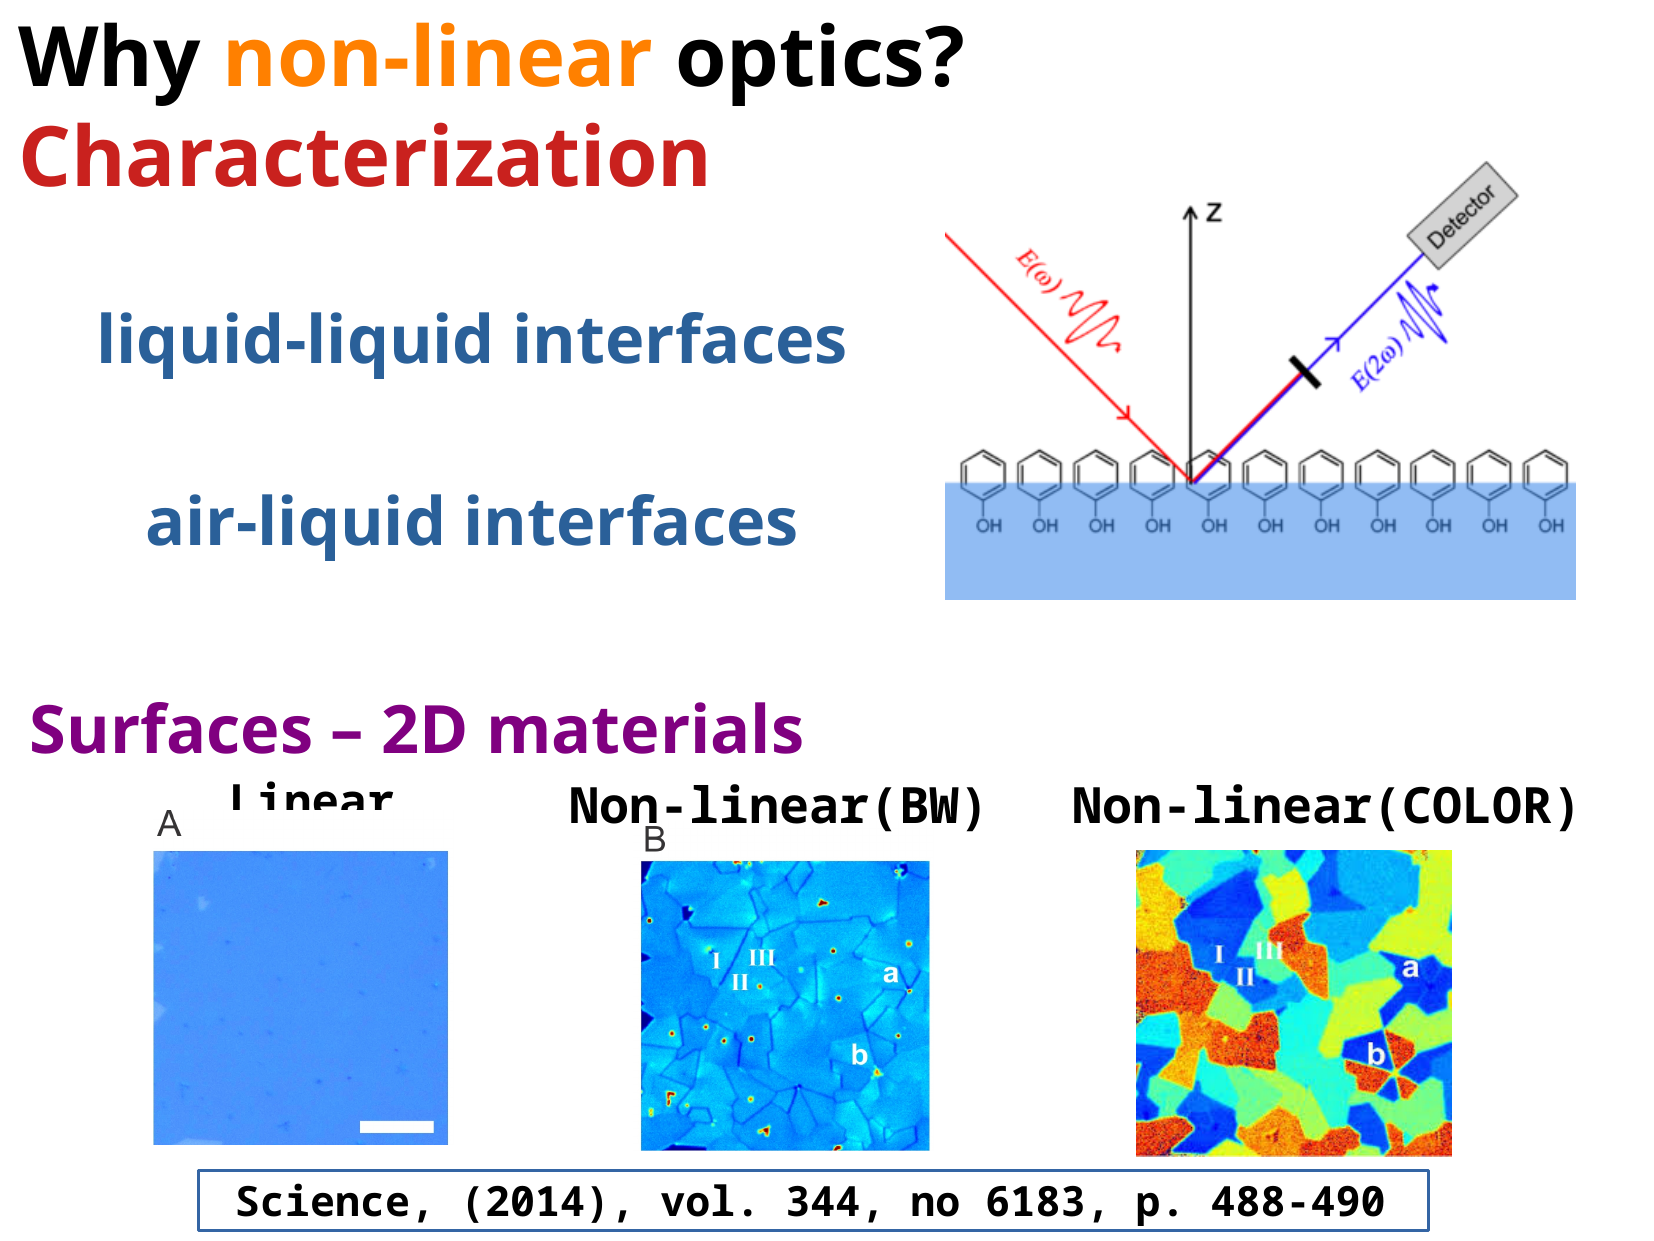

# Why non-linear optics? Characterization
liquid-liquid interfaces
air-liquid interfaces
Surfaces – 2D materials
Linear
Non-linear(BW)
Non-linear(COLOR)
Science, (2014), vol. 344, no 6183, p. 488-490